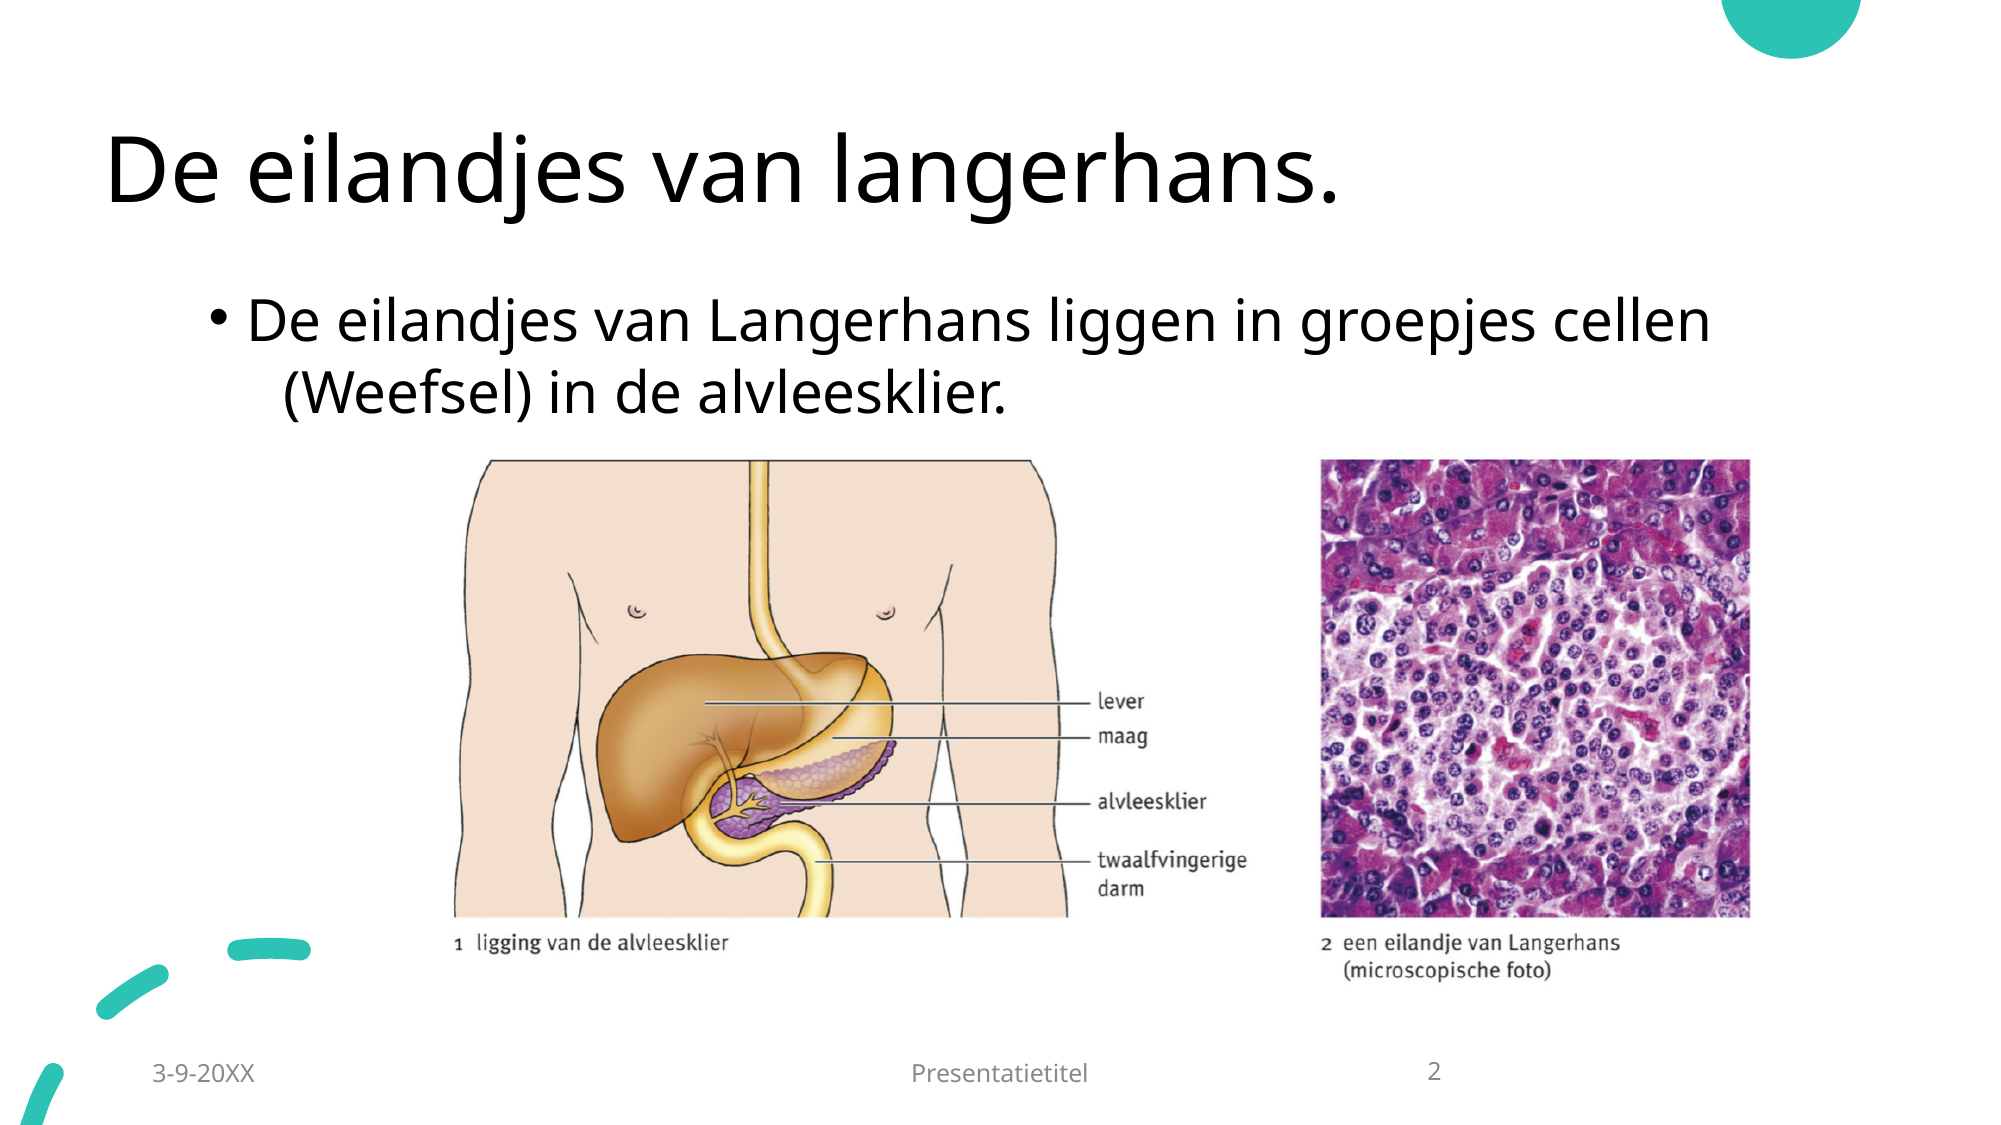

# De eilandjes van langerhans.
De eilandjes van Langerhans liggen in groepjes cellen (Weefsel) in de alvleesklier.
3-9-20XX
Presentatietitel
2